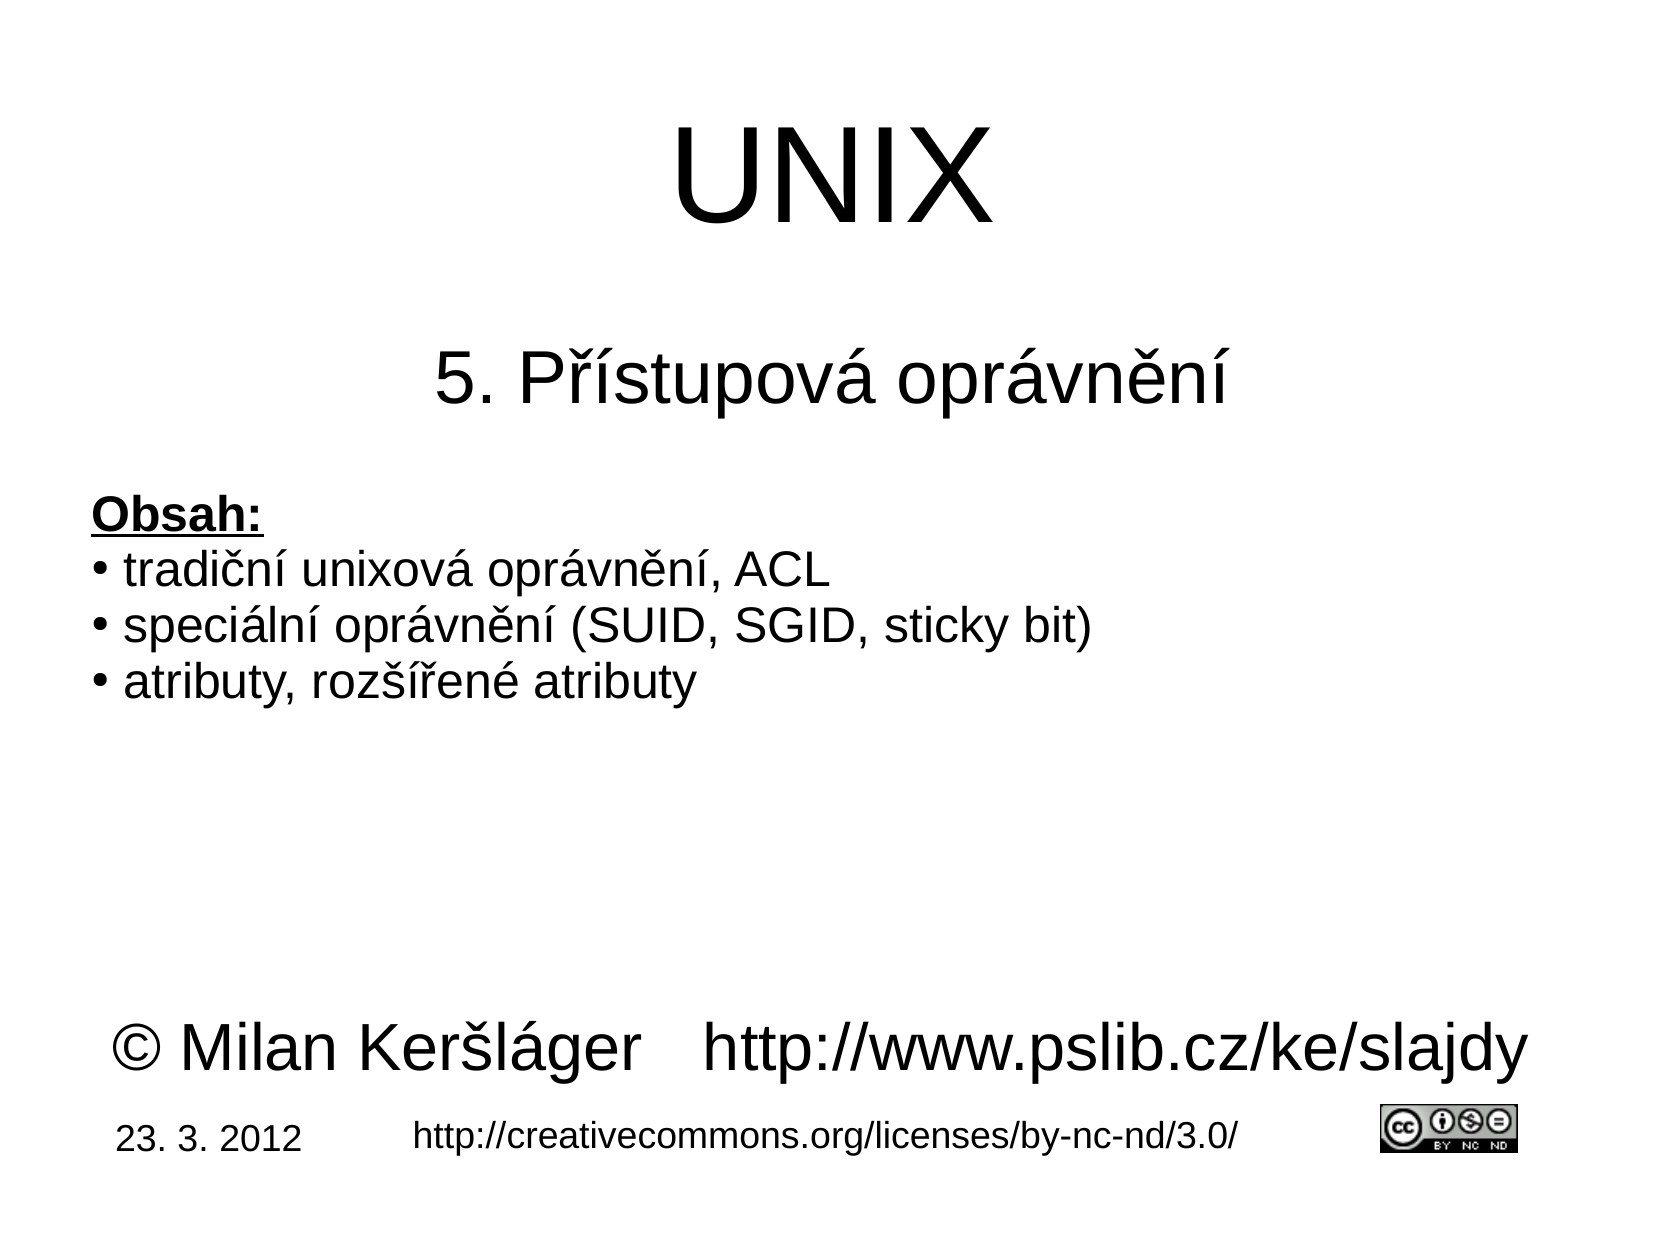

# UNIX 5. Přístupová oprávnění
Obsah:
 tradiční unixová oprávnění, ACL
 speciální oprávnění (SUID, SGID, sticky bit)
 atributy, rozšířené atributy
© Milan Keršláger	http://www.pslib.cz/ke/slajdy
http://creativecommons.org/licenses/by-nc-nd/3.0/
23. 3. 2012